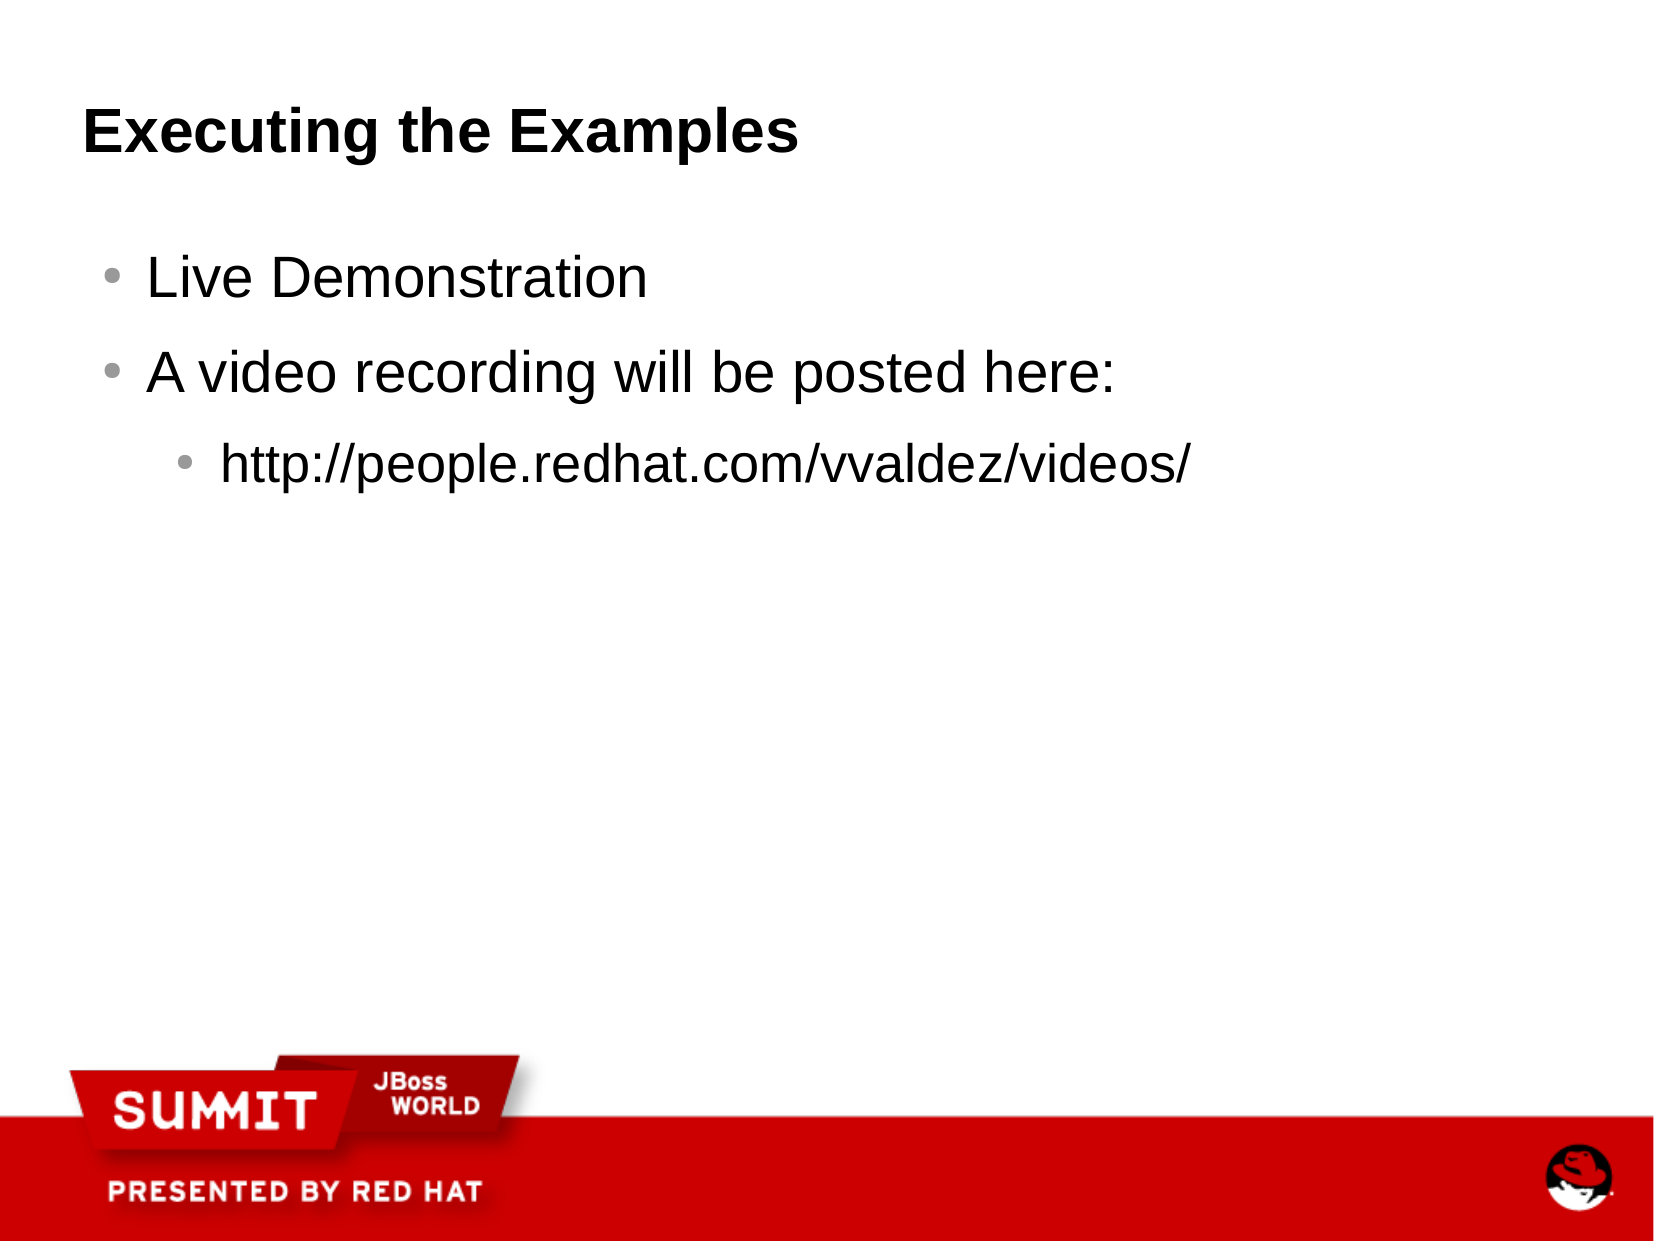

# Executing the Examples
Live Demonstration
A video recording will be posted here:
http://people.redhat.com/vvaldez/videos/